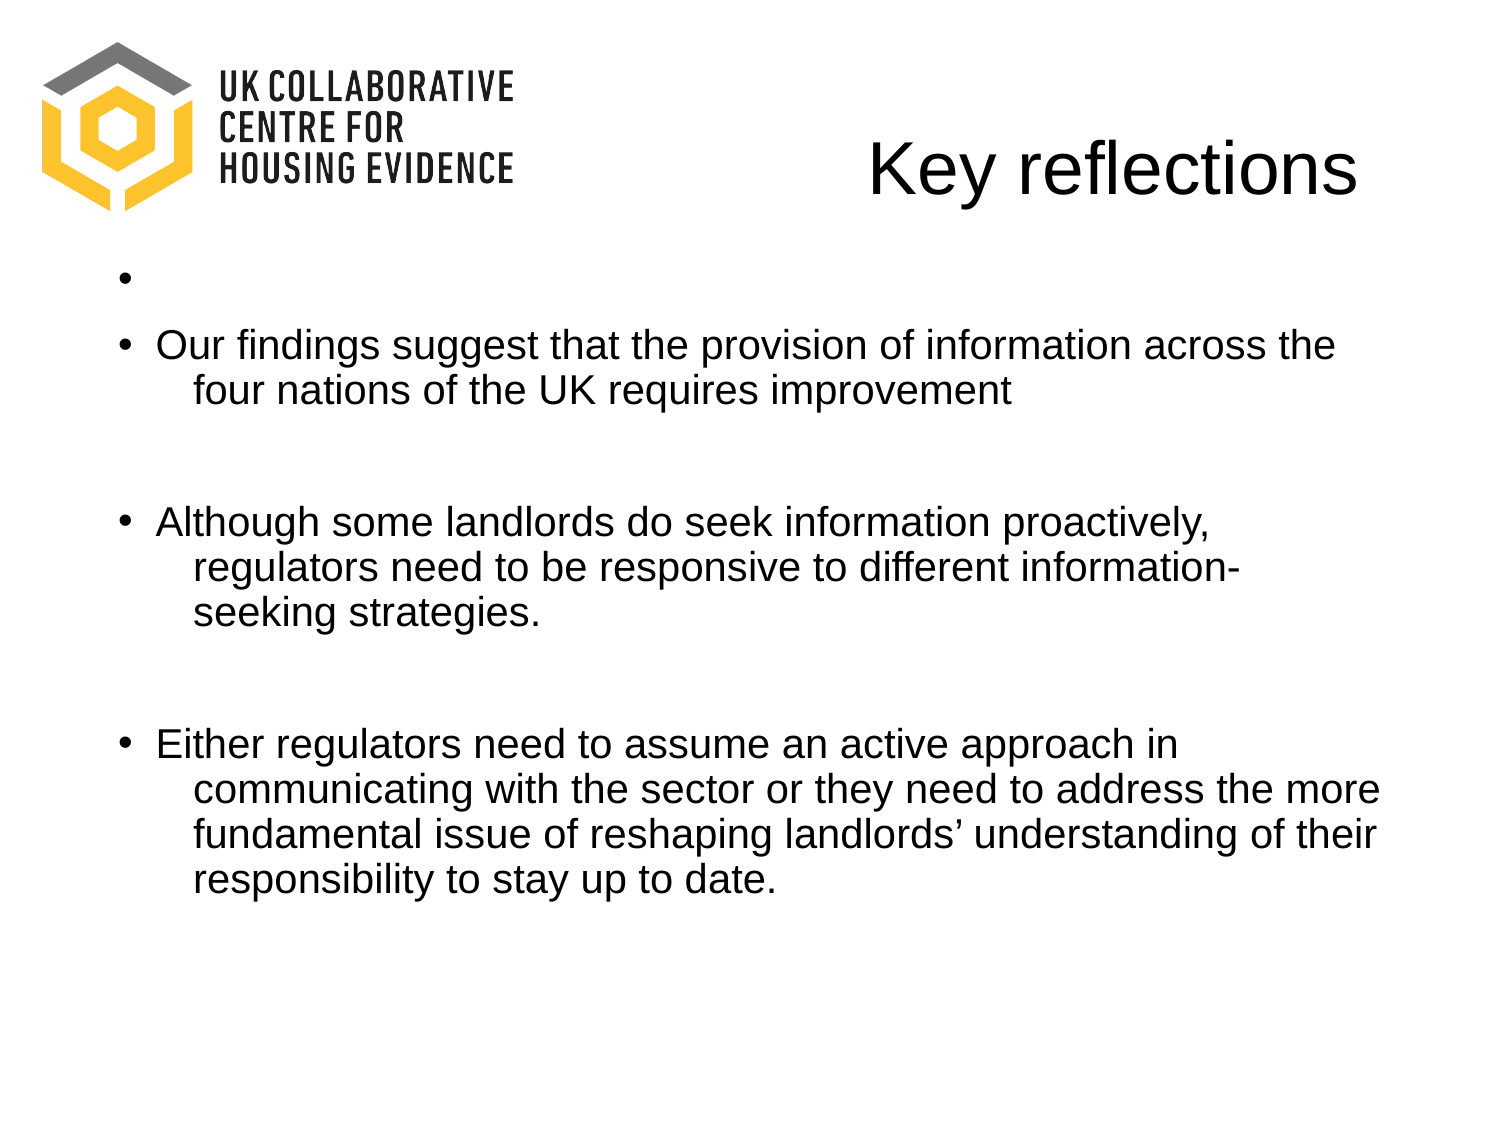

# Key reflections
Our findings suggest that the provision of information across the four nations of the UK requires improvement
Although some landlords do seek information proactively, regulators need to be responsive to different information-seeking strategies.
Either regulators need to assume an active approach in communicating with the sector or they need to address the more fundamental issue of reshaping landlords’ understanding of their responsibility to stay up to date.